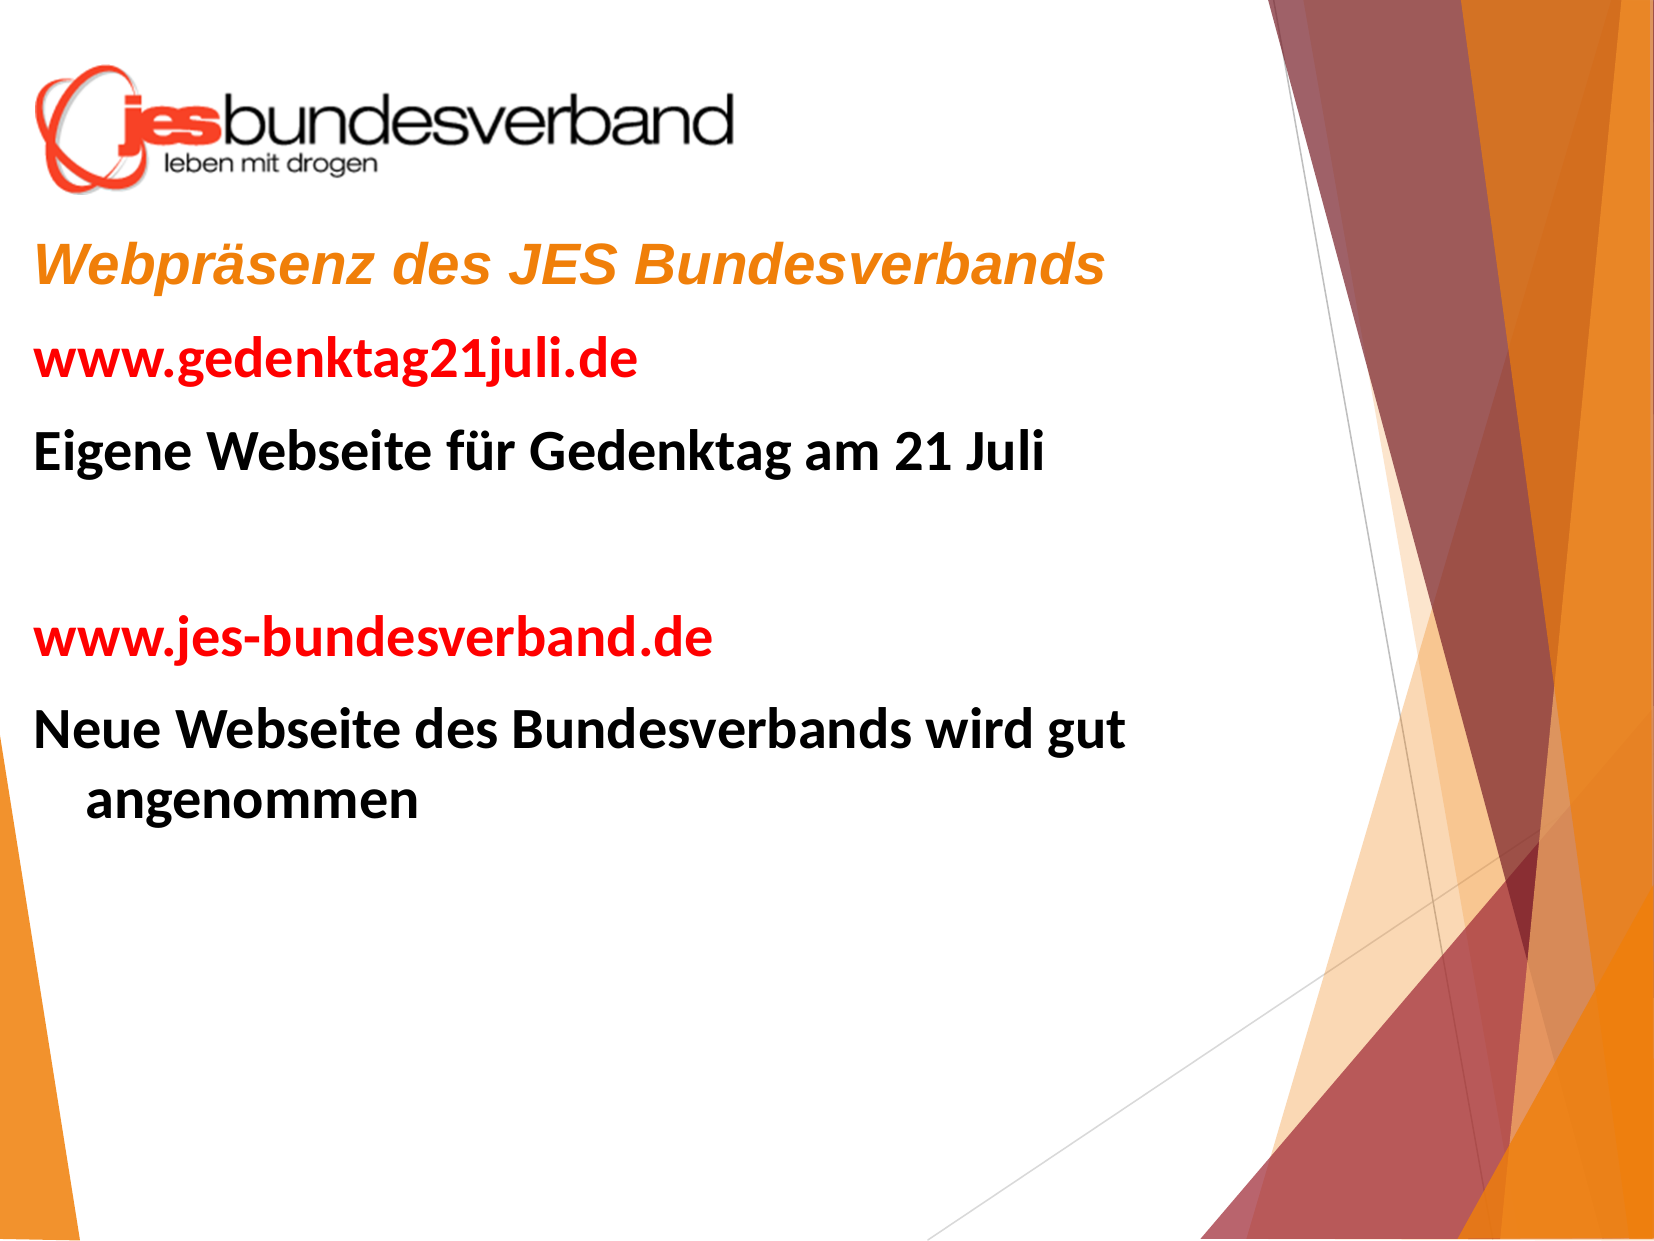

Webpräsenz des JES Bundesverbands
www.gedenktag21juli.de
Eigene Webseite für Gedenktag am 21 Juli
www.jes-bundesverband.de
Neue Webseite des Bundesverbands wird gut angenommen